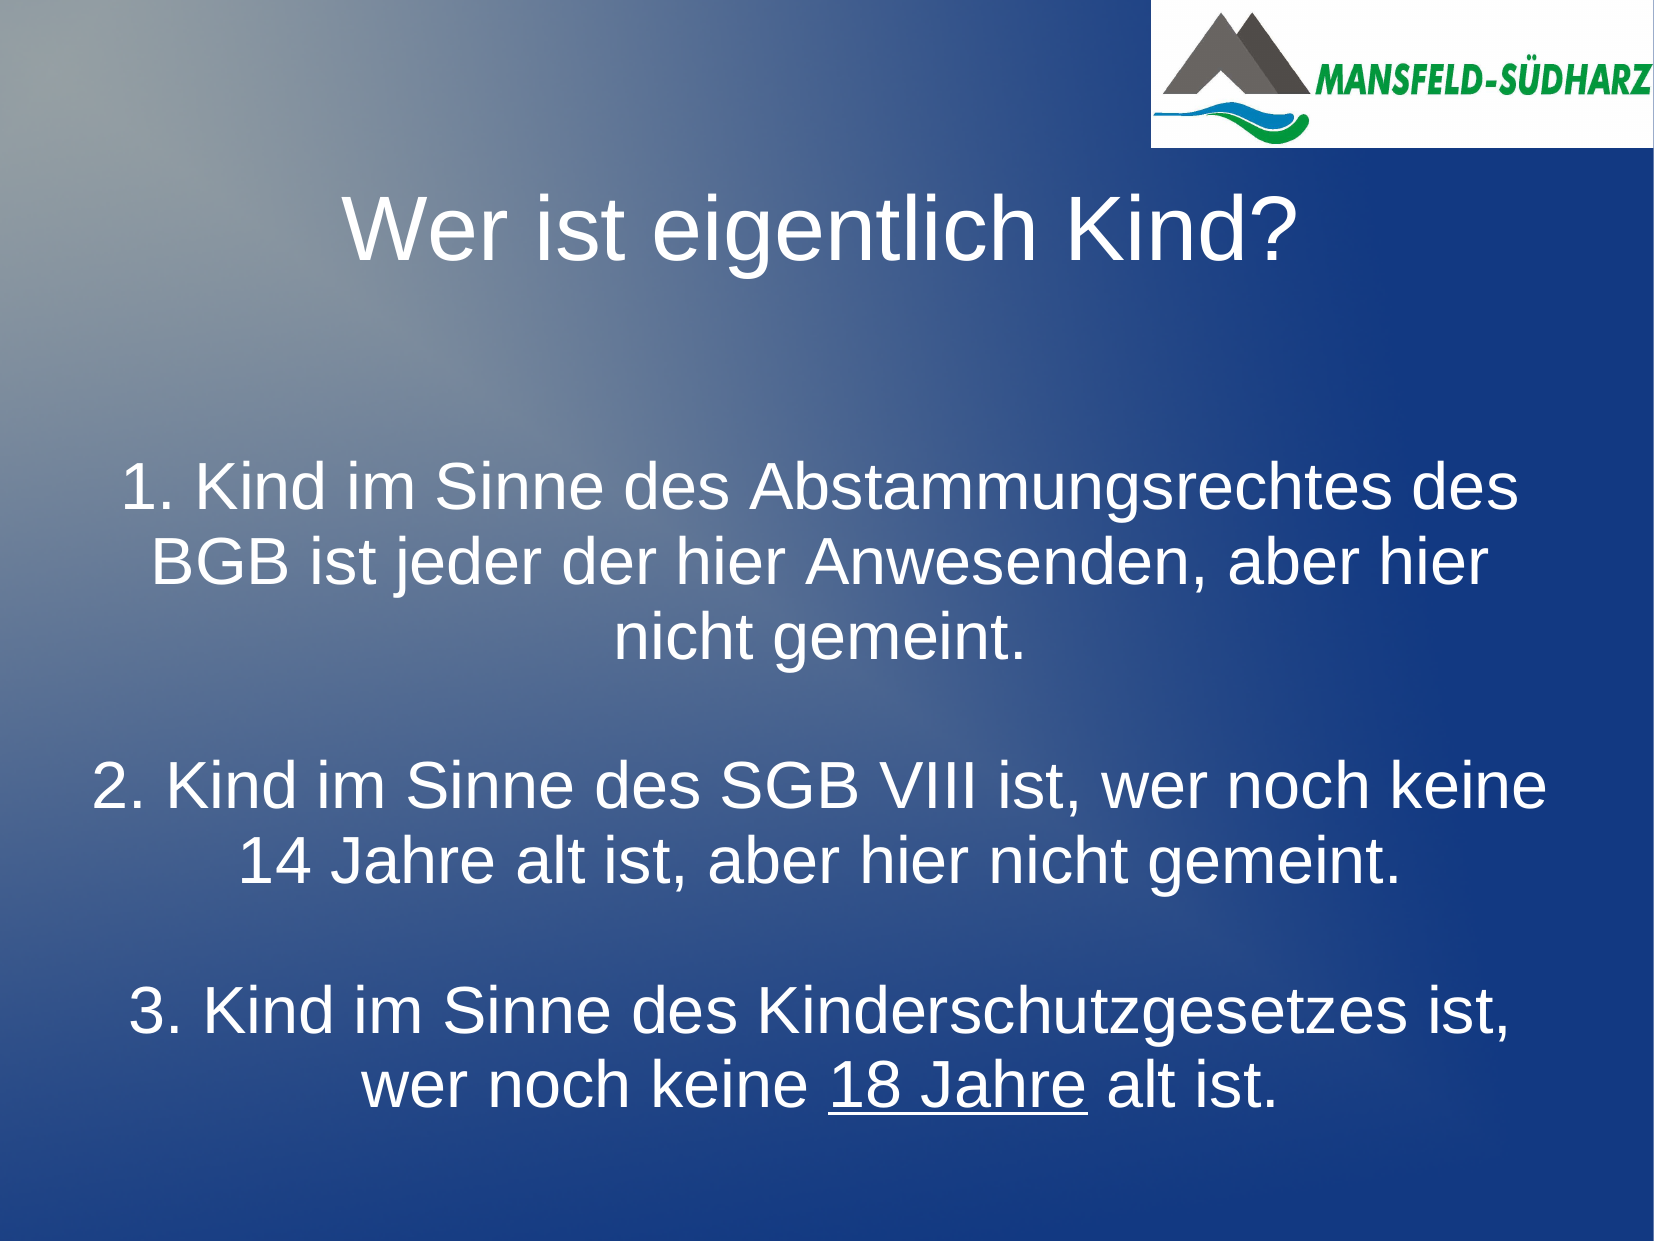

# Wer ist eigentlich Kind?
1. Kind im Sinne des Abstammungsrechtes des BGB ist jeder der hier Anwesenden, aber hier nicht gemeint.
2. Kind im Sinne des SGB VIII ist, wer noch keine 14 Jahre alt ist, aber hier nicht gemeint.
3. Kind im Sinne des Kinderschutzgesetzes ist, wer noch keine 18 Jahre alt ist.